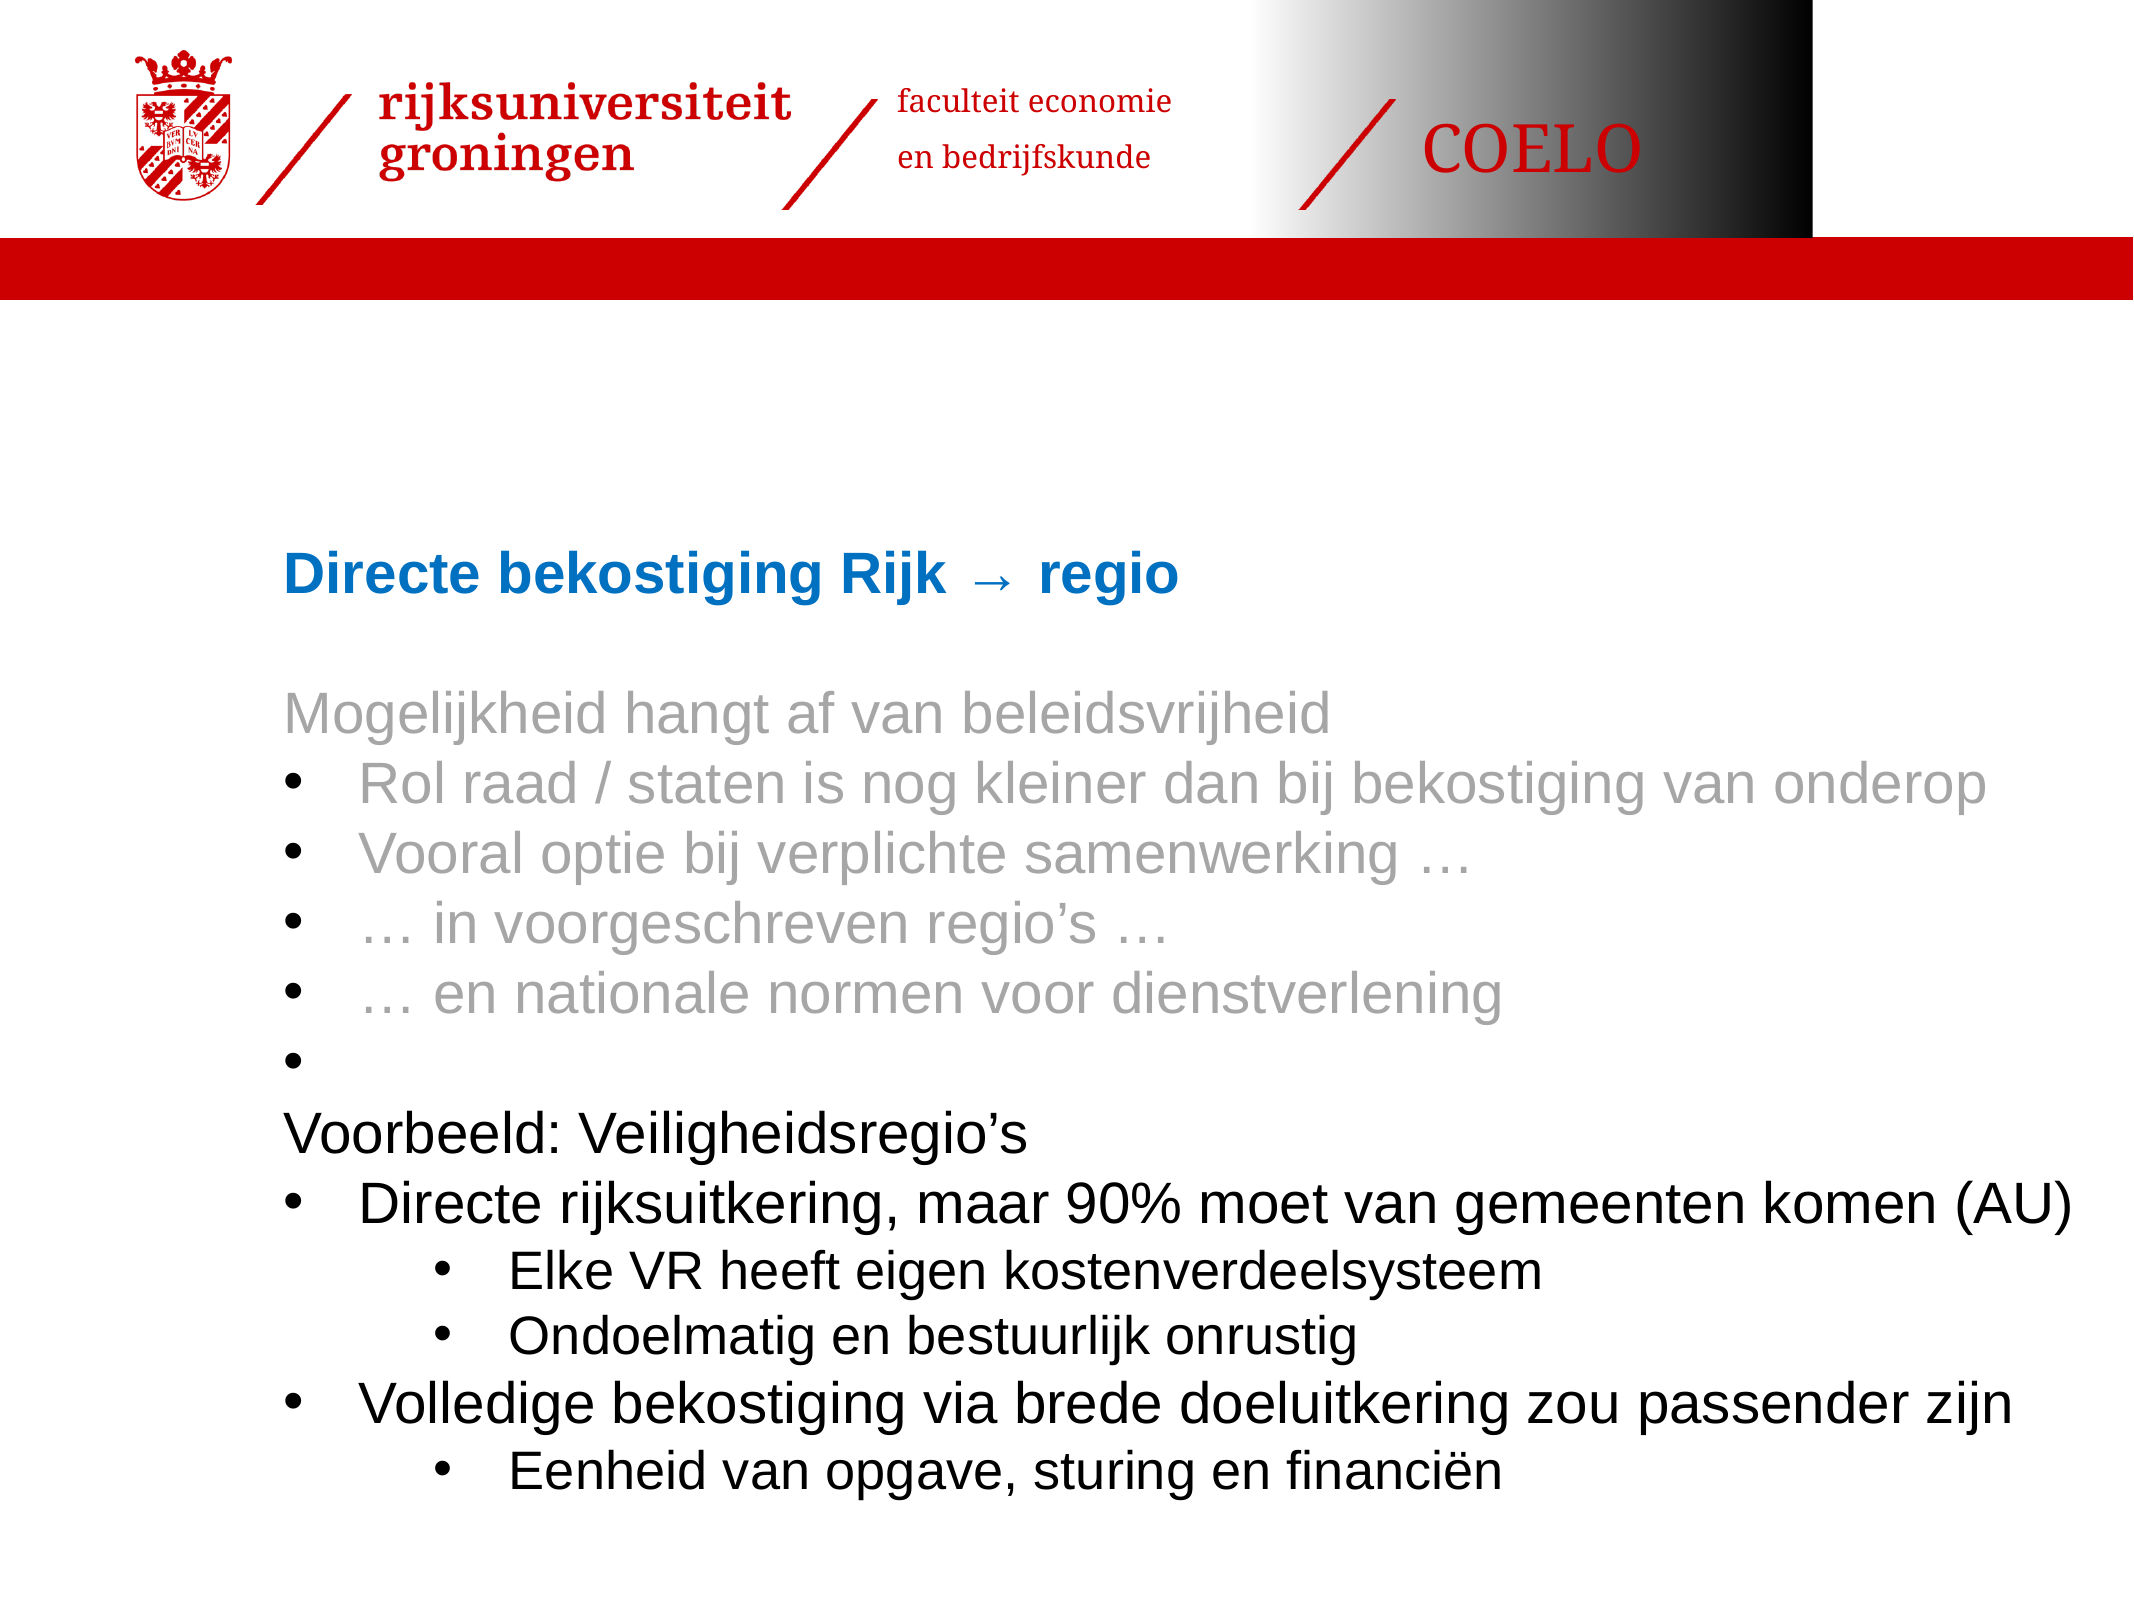

Directe bekostiging Rijk → regio
Mogelijkheid hangt af van beleidsvrijheid
Rol raad / staten is nog kleiner dan bij bekostiging van onderop
Vooral optie bij verplichte samenwerking …
… in voorgeschreven regio’s …
… en nationale normen voor dienstverlening
Voorbeeld: Veiligheidsregio’s
Directe rijksuitkering, maar 90% moet van gemeenten komen (AU)
Elke VR heeft eigen kostenverdeelsysteem
Ondoelmatig en bestuurlijk onrustig
Volledige bekostiging via brede doeluitkering zou passender zijn
Eenheid van opgave, sturing en financiën